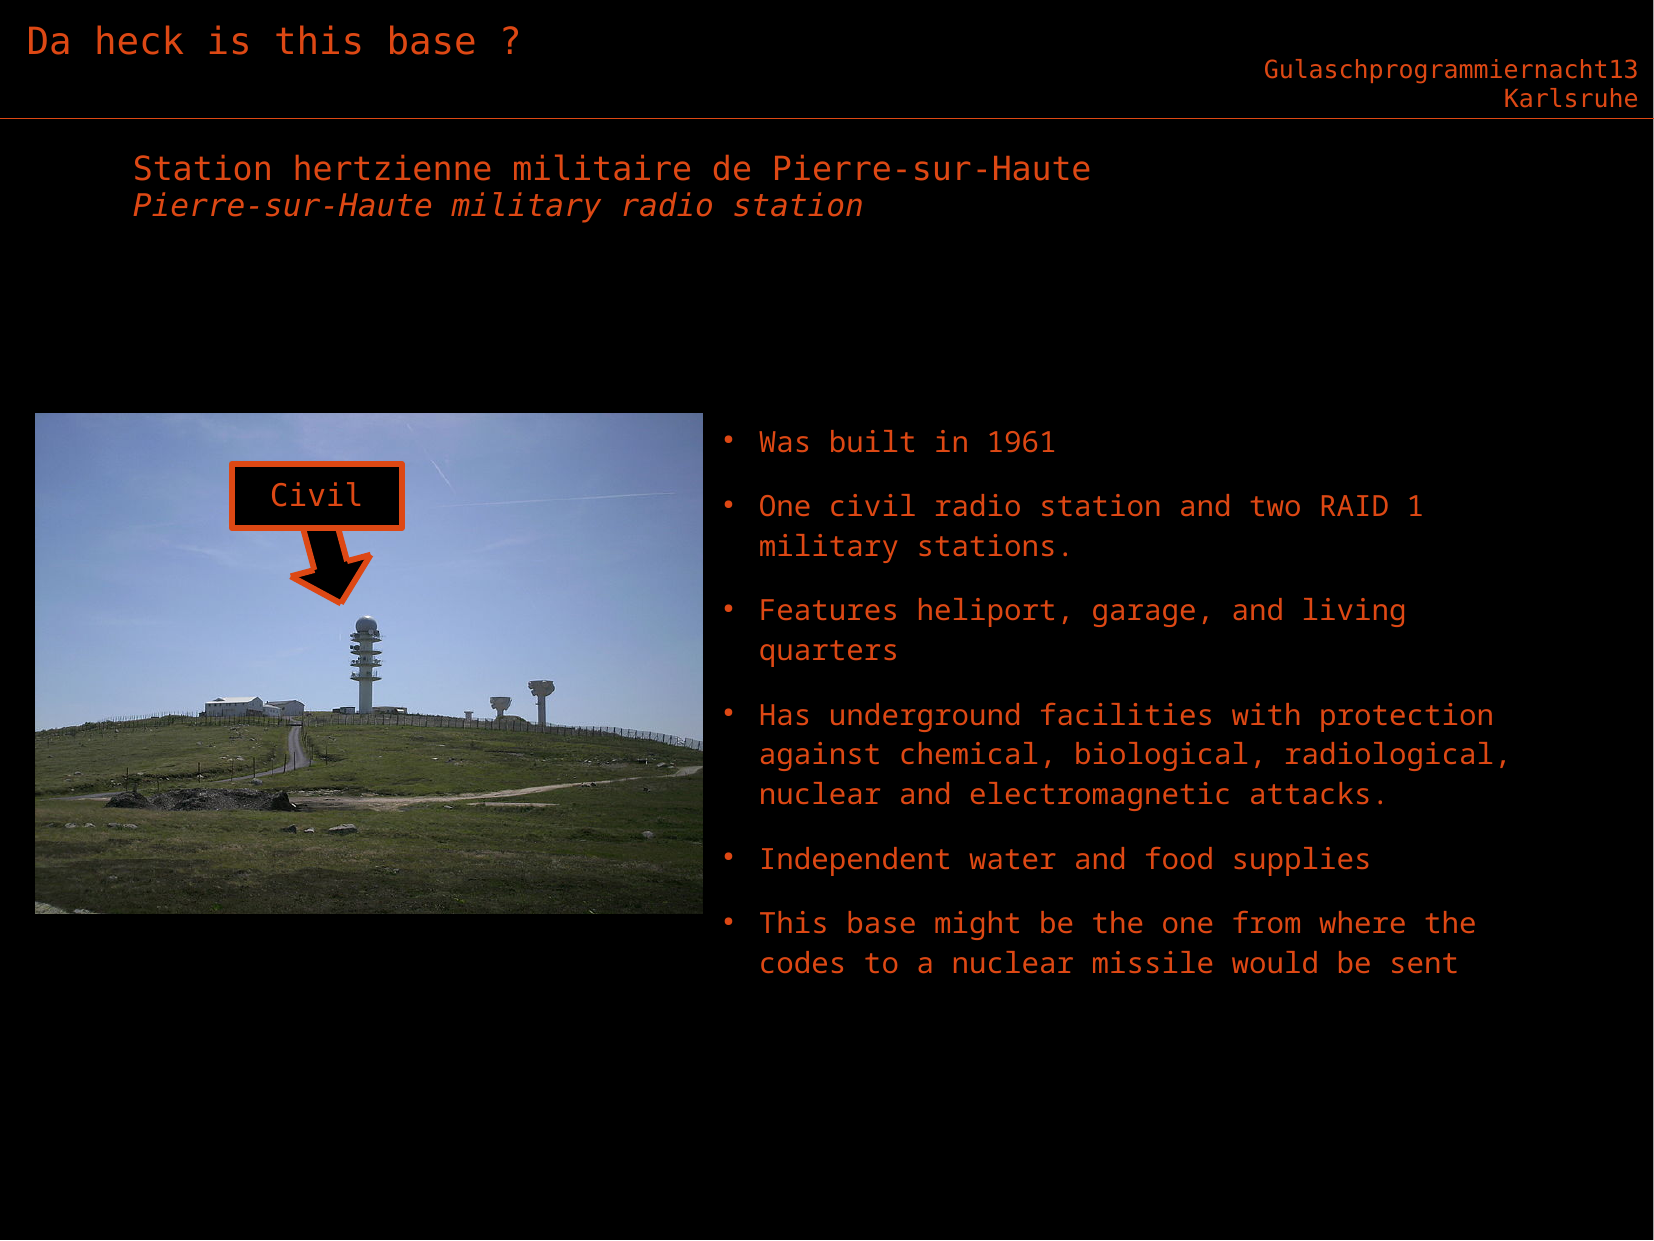

Da heck is this base ?
Gulaschprogrammiernacht13
Karlsruhe
Station hertzienne militaire de Pierre-sur-Haute
Pierre-sur-Haute military radio station
Was built in 1961
One civil radio station and two RAID 1 military stations.
Features heliport, garage, and living quarters
Has underground facilities with protection against chemical, biological, radiological, nuclear and electromagnetic attacks.
Independent water and food supplies
This base might be the one from where the codes to a nuclear missile would be sent
Civil